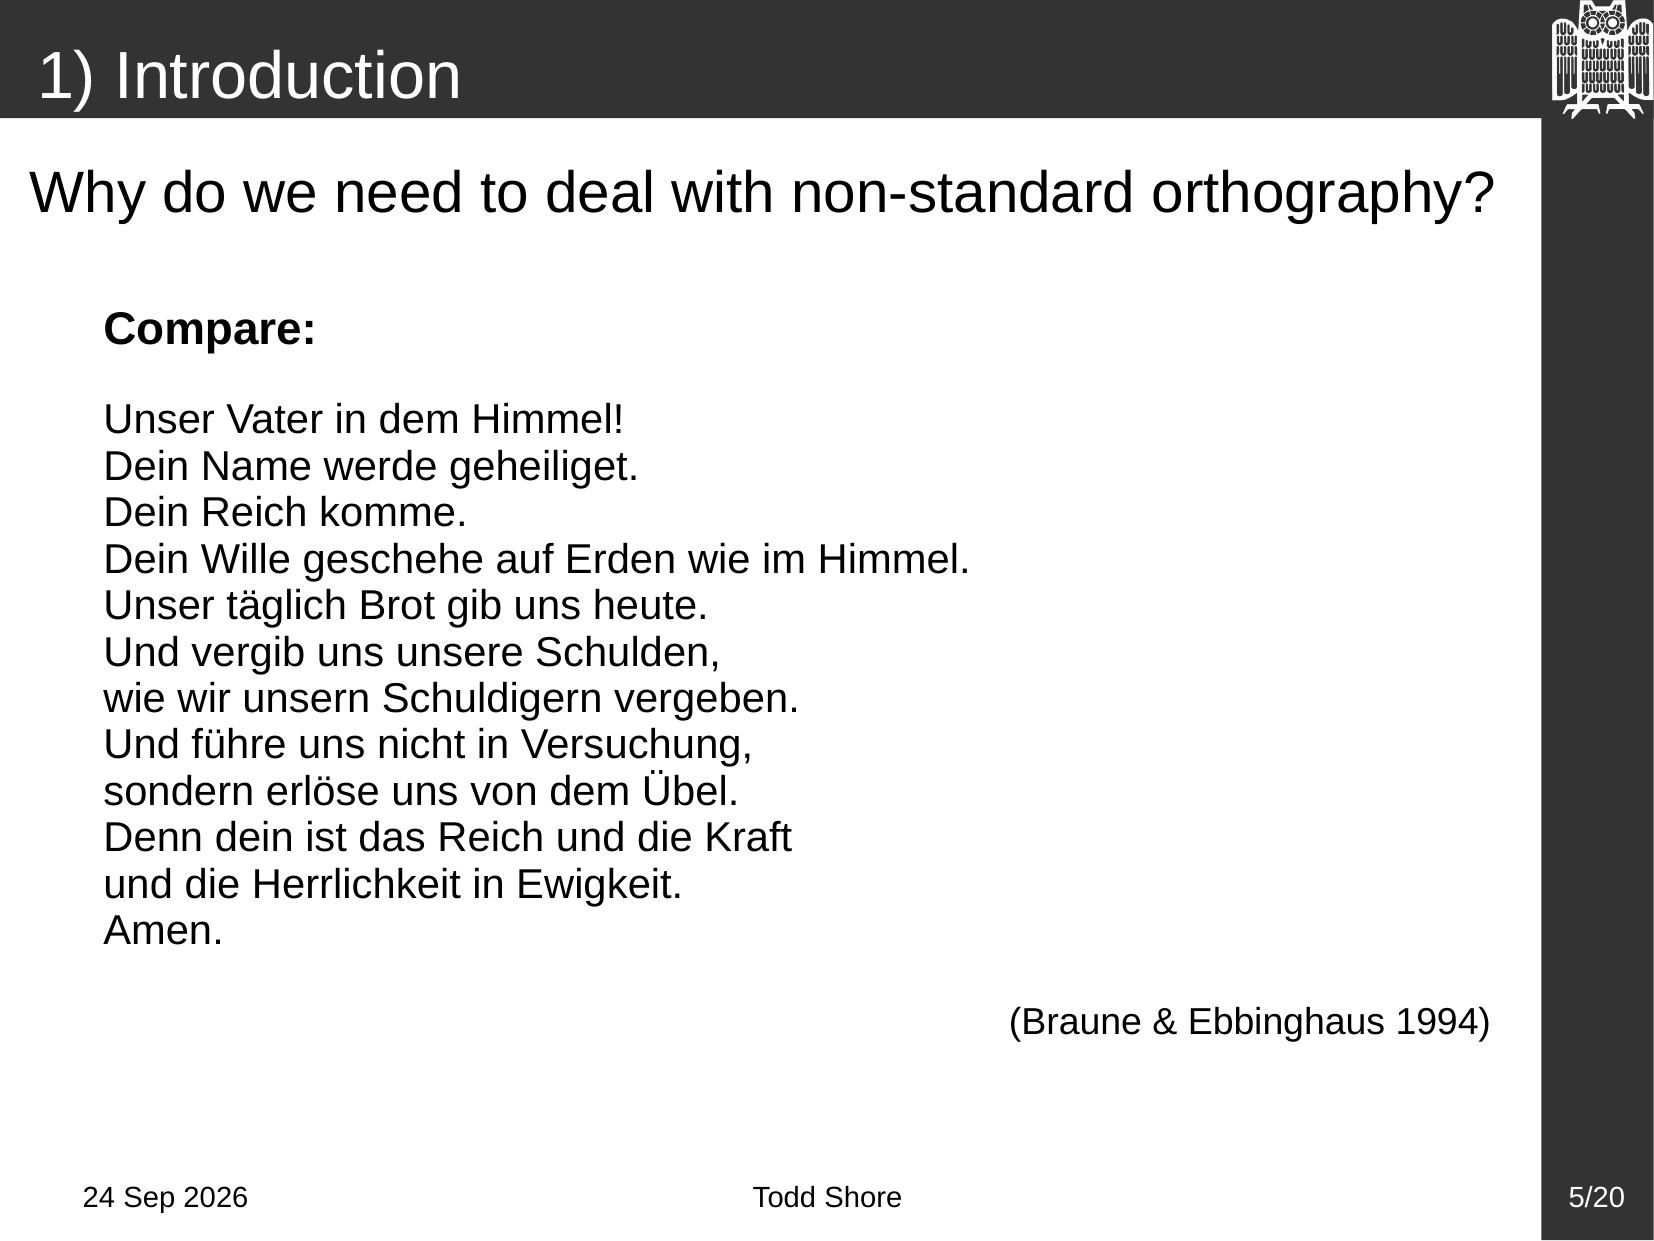

1) Introduction
# Why do we need to deal with non-standard orthography?
Compare:
Unser Vater in dem Himmel!
Dein Name werde geheiliget.
Dein Reich komme.
Dein Wille geschehe auf Erden wie im Himmel.
Unser täglich Brot gib uns heute.
Und vergib uns unsere Schulden,
wie wir unsern Schuldigern vergeben.
Und führe uns nicht in Versuchung,
sondern erlöse uns von dem Übel.
Denn dein ist das Reich und die Kraft
und die Herrlichkeit in Ewigkeit.
Amen.
(Braune & Ebbinghaus 1994)
5